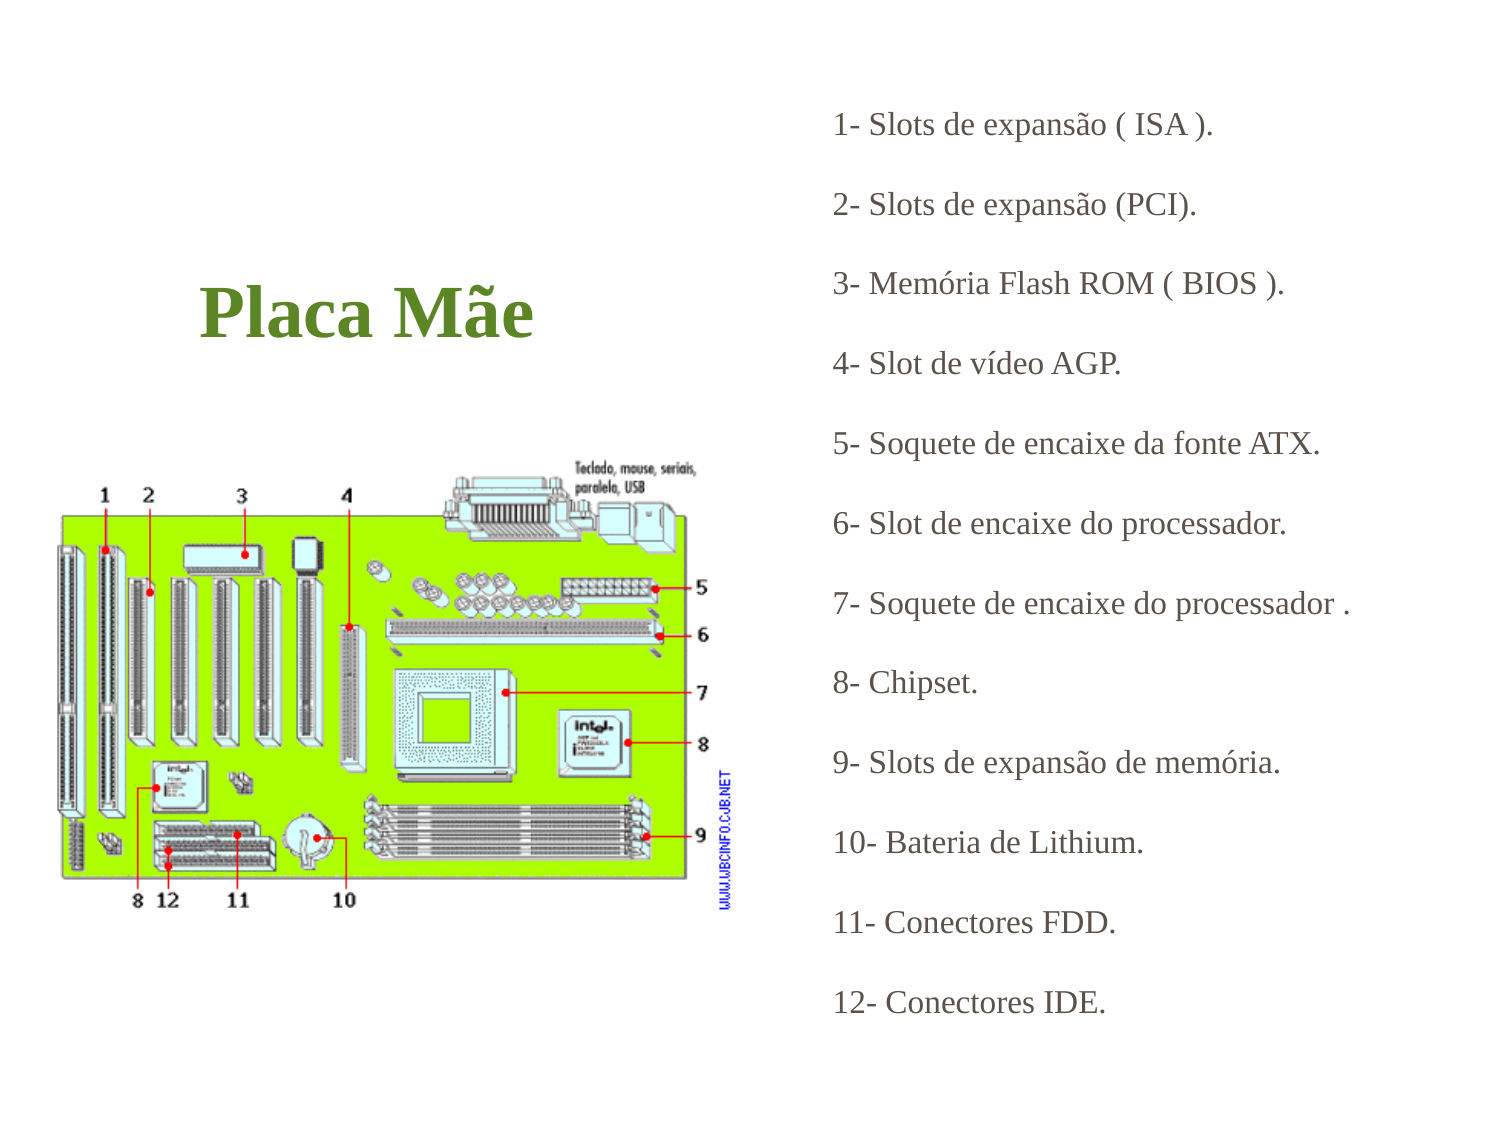

1- Slots de expansão ( ISA ).
2- Slots de expansão (PCI).
3- Memória Flash ROM ( BIOS ).
4- Slot de vídeo AGP.
5- Soquete de encaixe da fonte ATX.
6- Slot de encaixe do processador.
7- Soquete de encaixe do processador .
8- Chipset.
9- Slots de expansão de memória.
10- Bateria de Lithium.
11- Conectores FDD.
12- Conectores IDE.
Placa Mãe